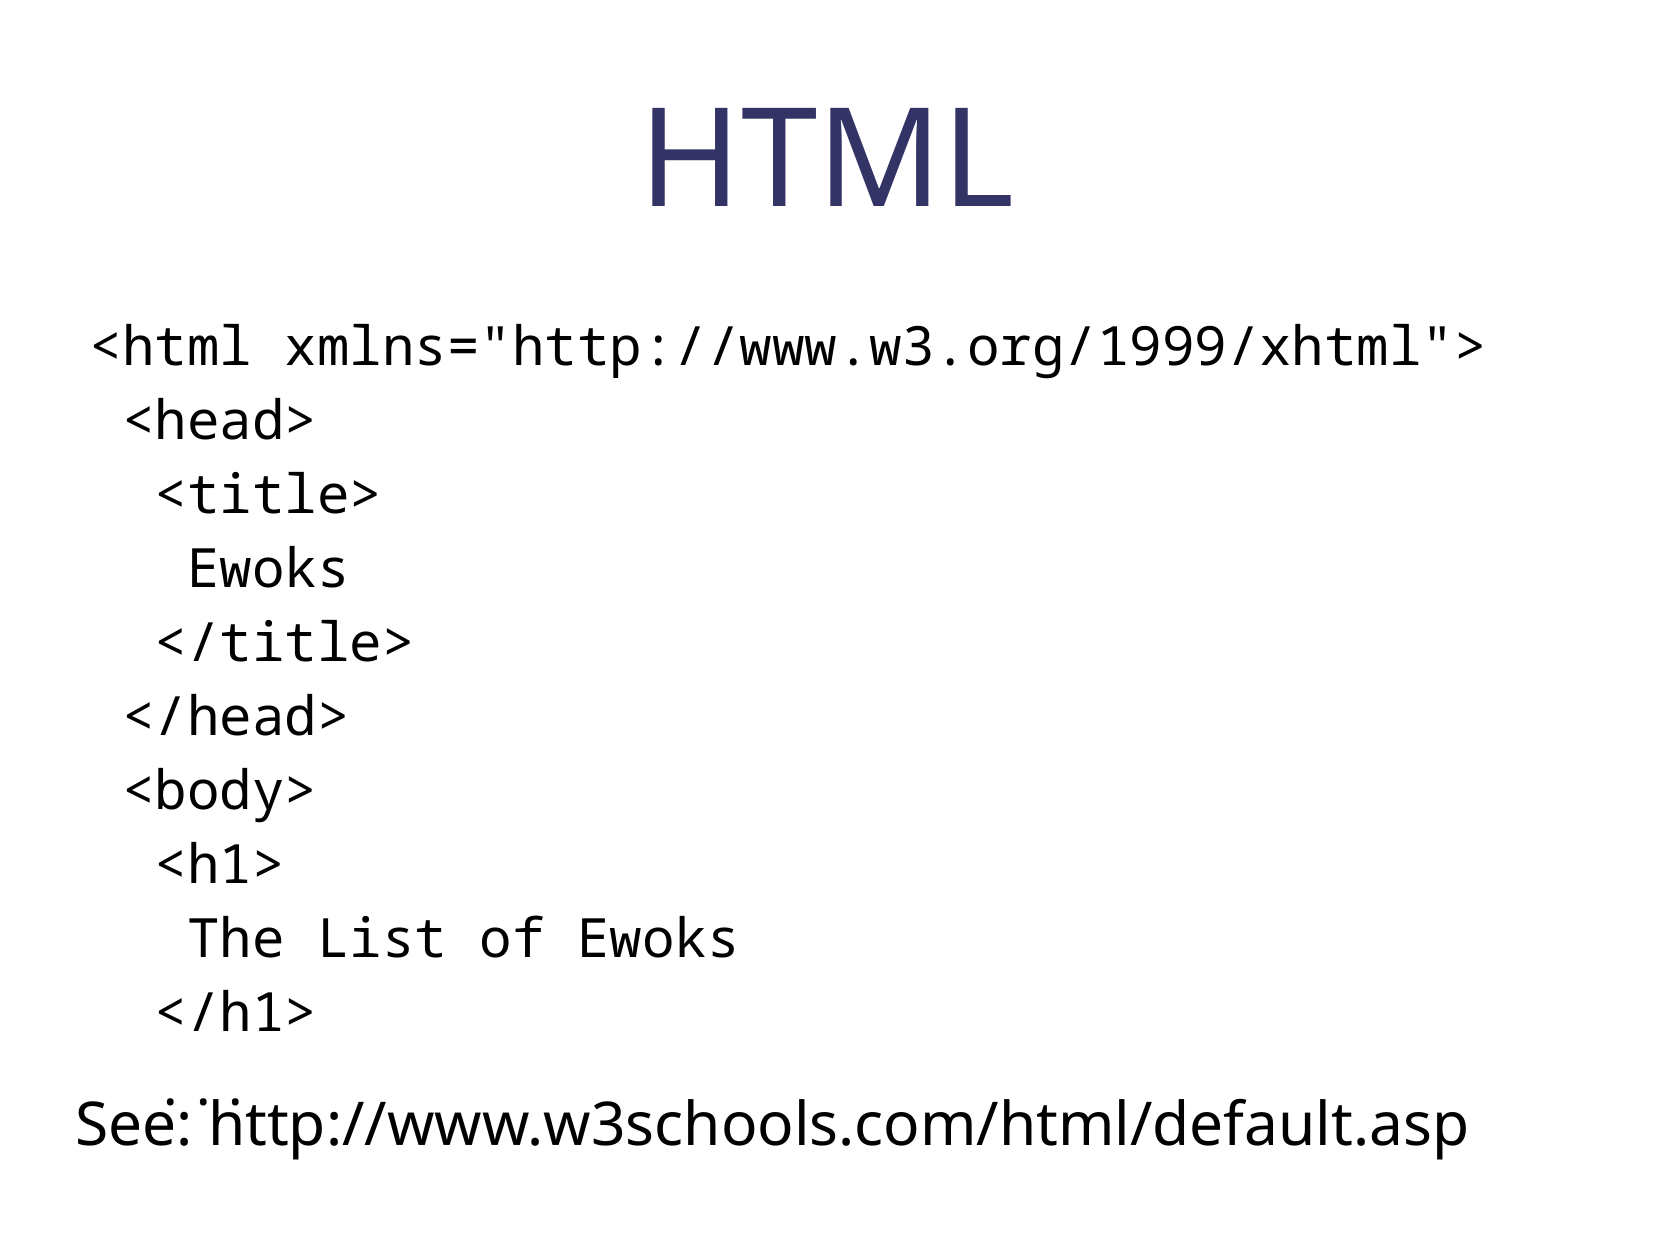

# HTML
<html xmlns="http://www.w3.org/1999/xhtml">
 <head>
 <title>
 Ewoks
 </title>
 </head>
 <body>
 <h1>
 The List of Ewoks
 </h1>
 ...
See: http://www.w3schools.com/html/default.asp